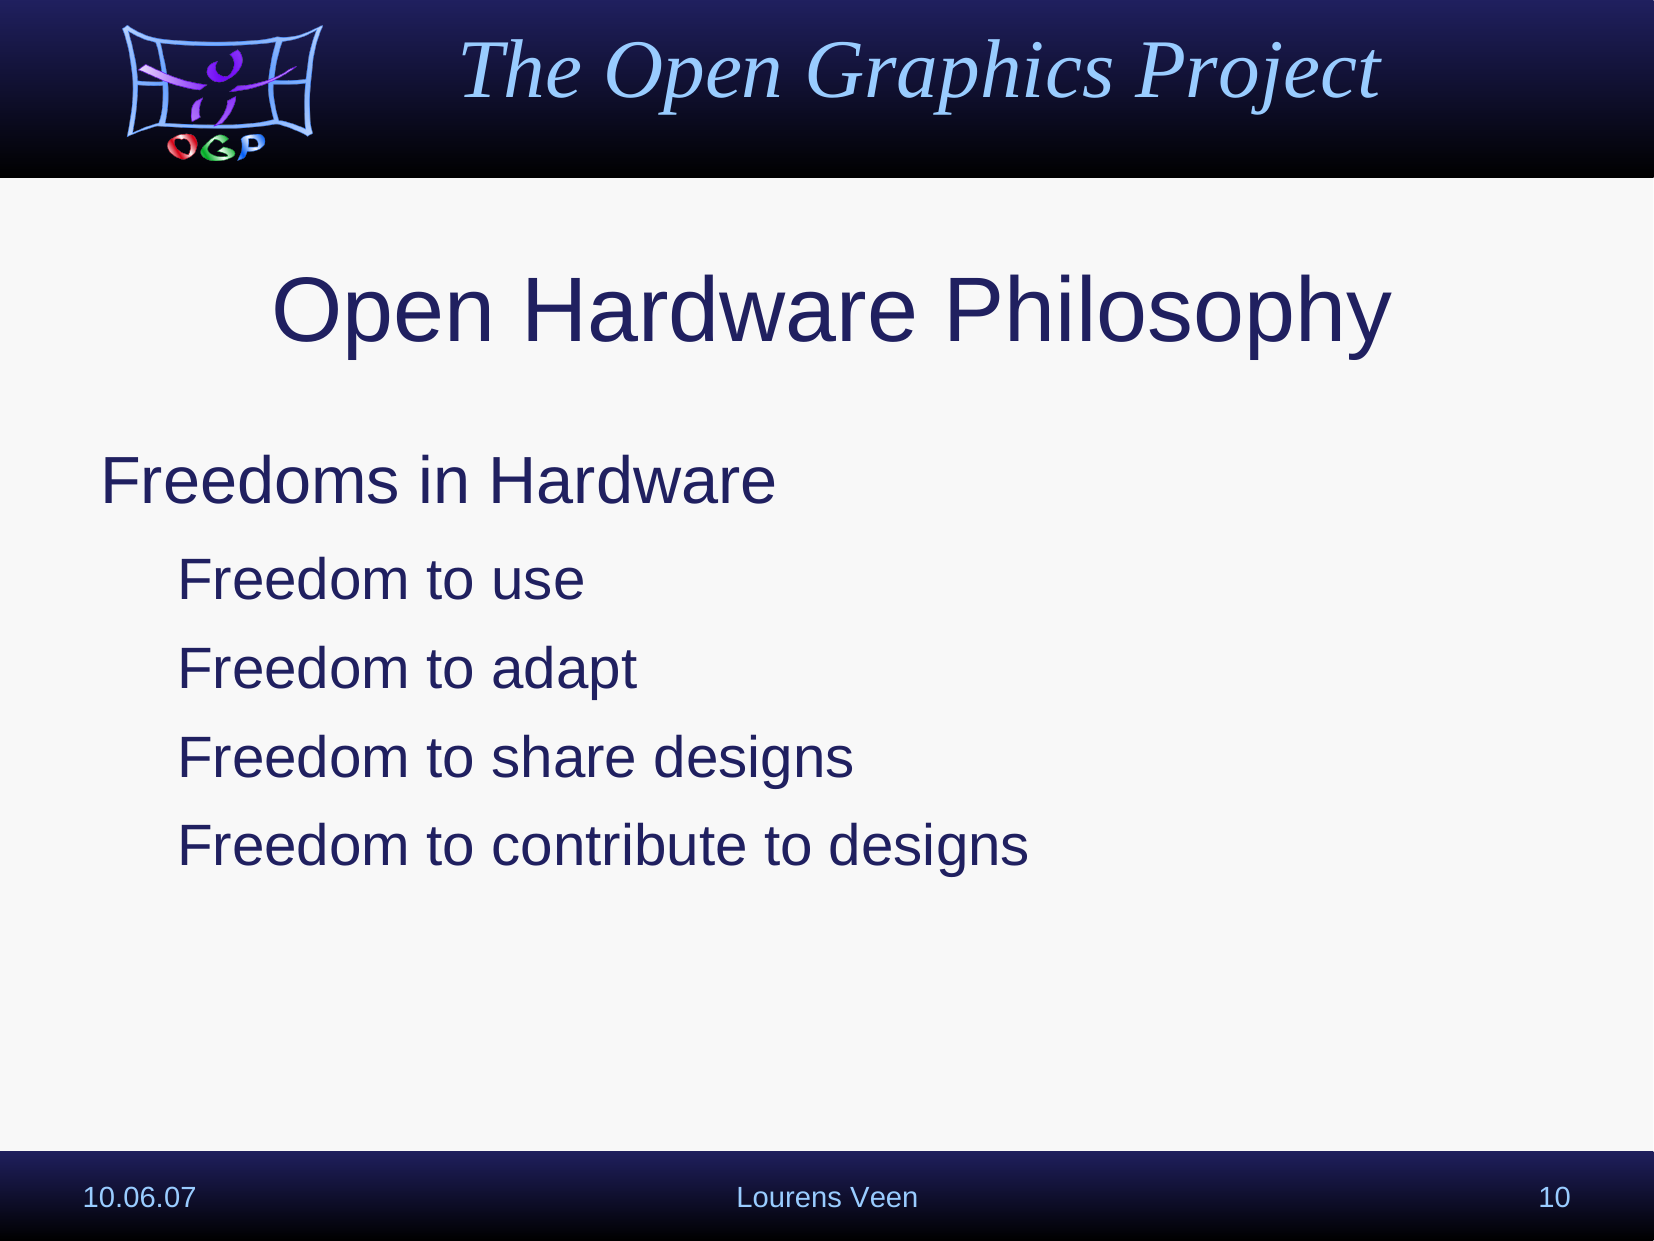

# Open Hardware Philosophy
Freedoms in Hardware
Freedom to use
Freedom to adapt
Freedom to share designs
Freedom to contribute to designs
10.06.07
Lourens Veen
10